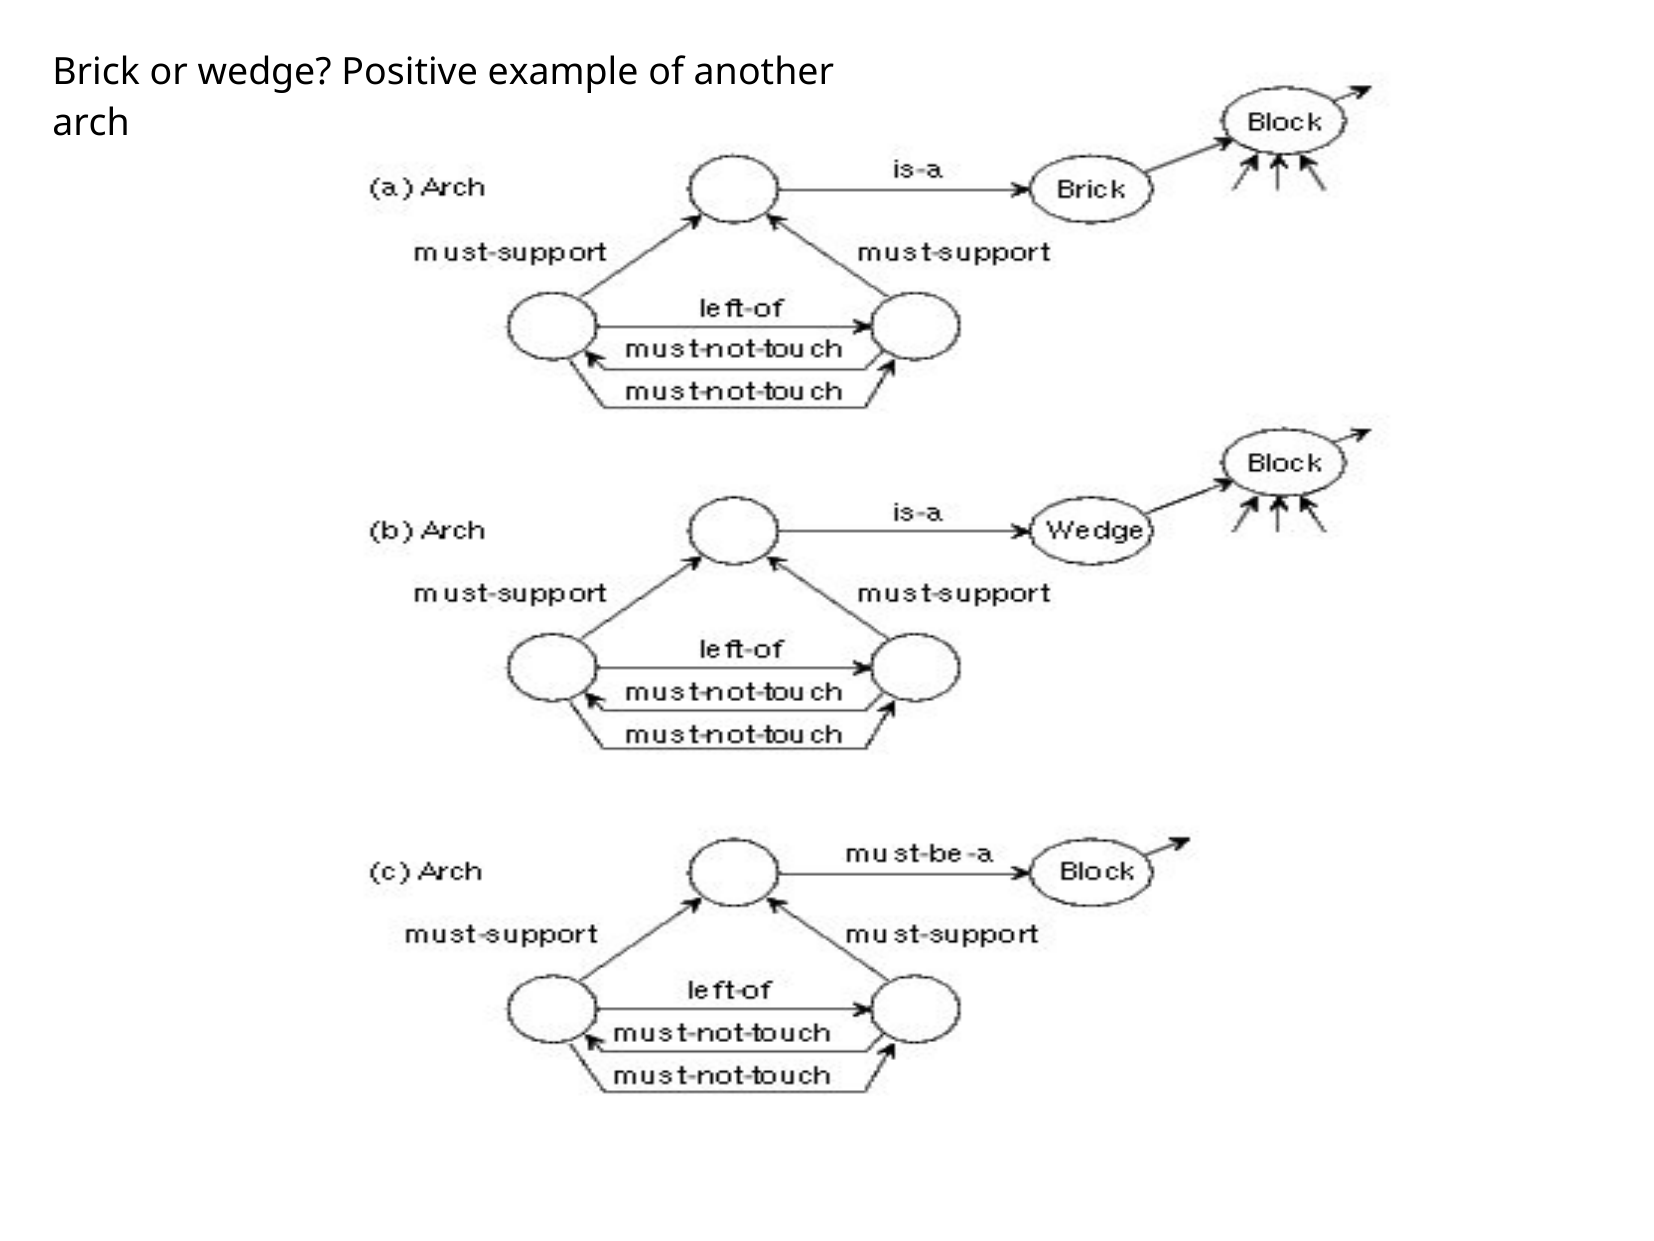

Brick or wedge? Positive example of another arch